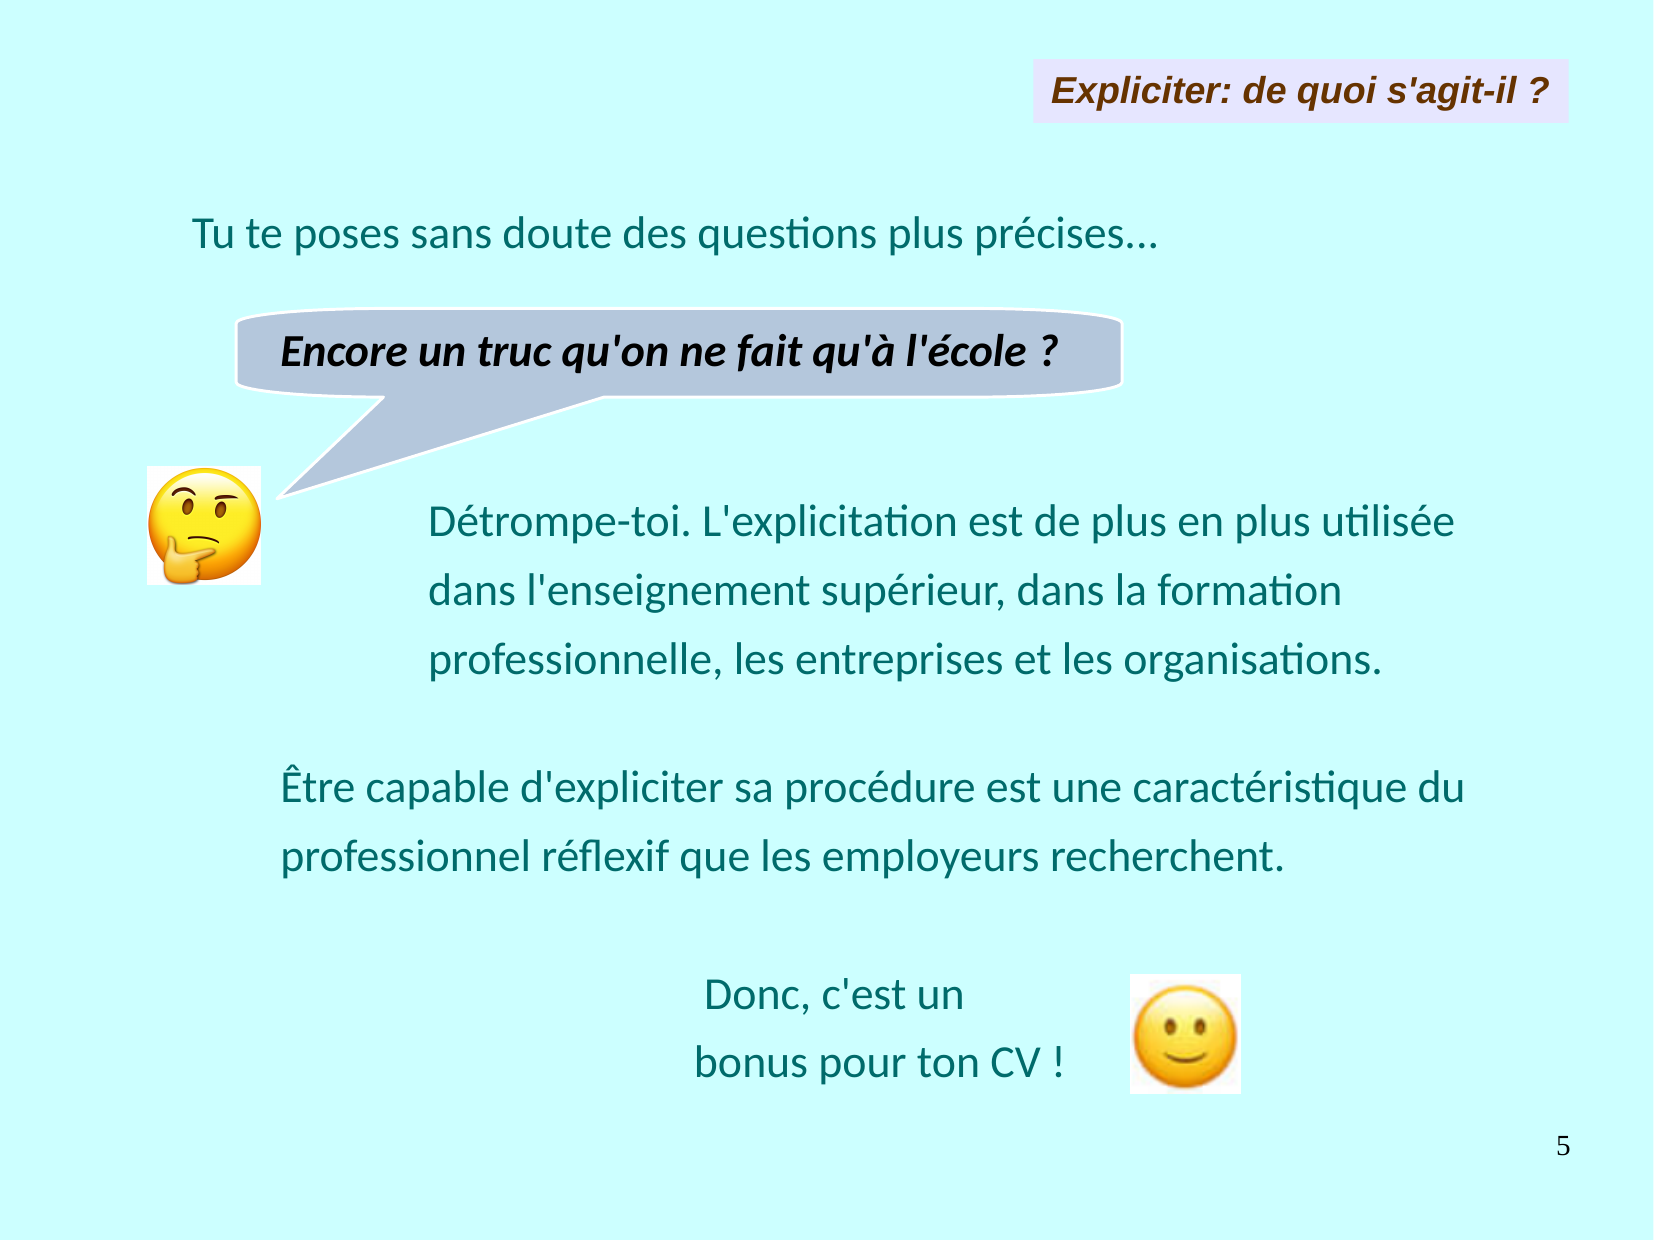

Expliciter: de quoi s'agit-il ?
Tu te poses sans doute des questions plus précises...
Encore un truc qu'on ne fait qu'à l'école ?
Détrompe-toi. L'explicitation est de plus en plus utilisée dans l'enseignement supérieur, dans la formation professionnelle, les entreprises et les organisations.
Être capable d'expliciter sa procédure est une caractéristique du professionnel réflexif que les employeurs recherchent.
 Donc, c'est un bonus pour ton CV !
5